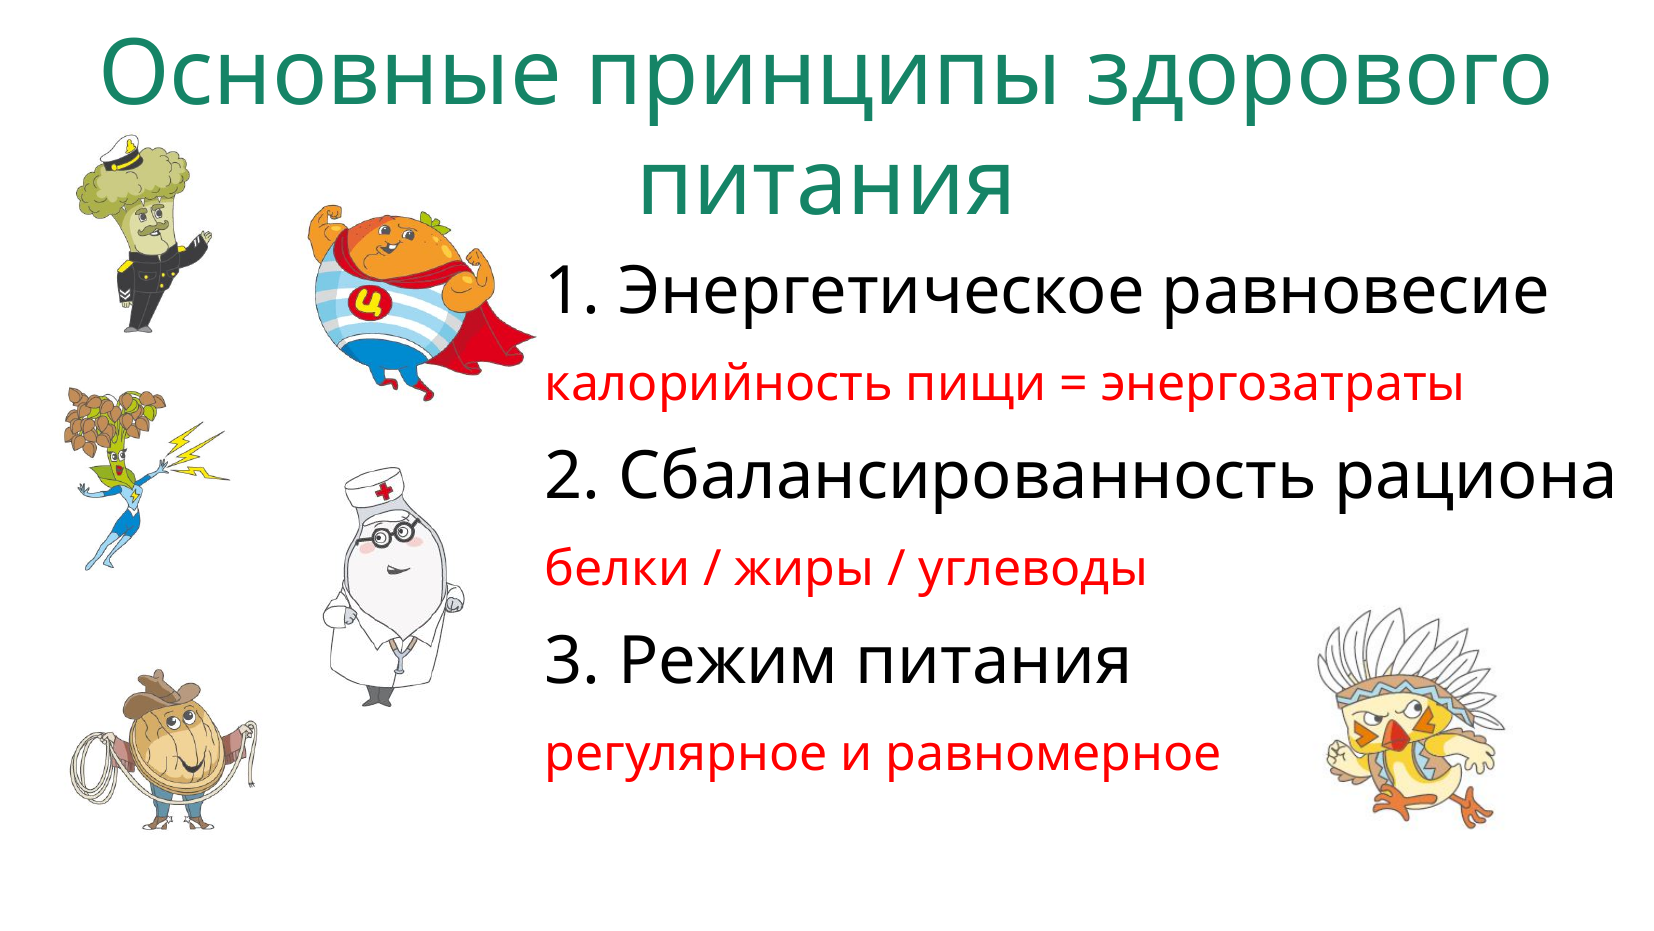

# Основные принципы здорового питания
1. Энергетическое равновесие
калорийность пищи = энергозатраты
2. Сбалансированность рациона
белки / жиры / углеводы
3. Режим питания
регулярное и равномерное